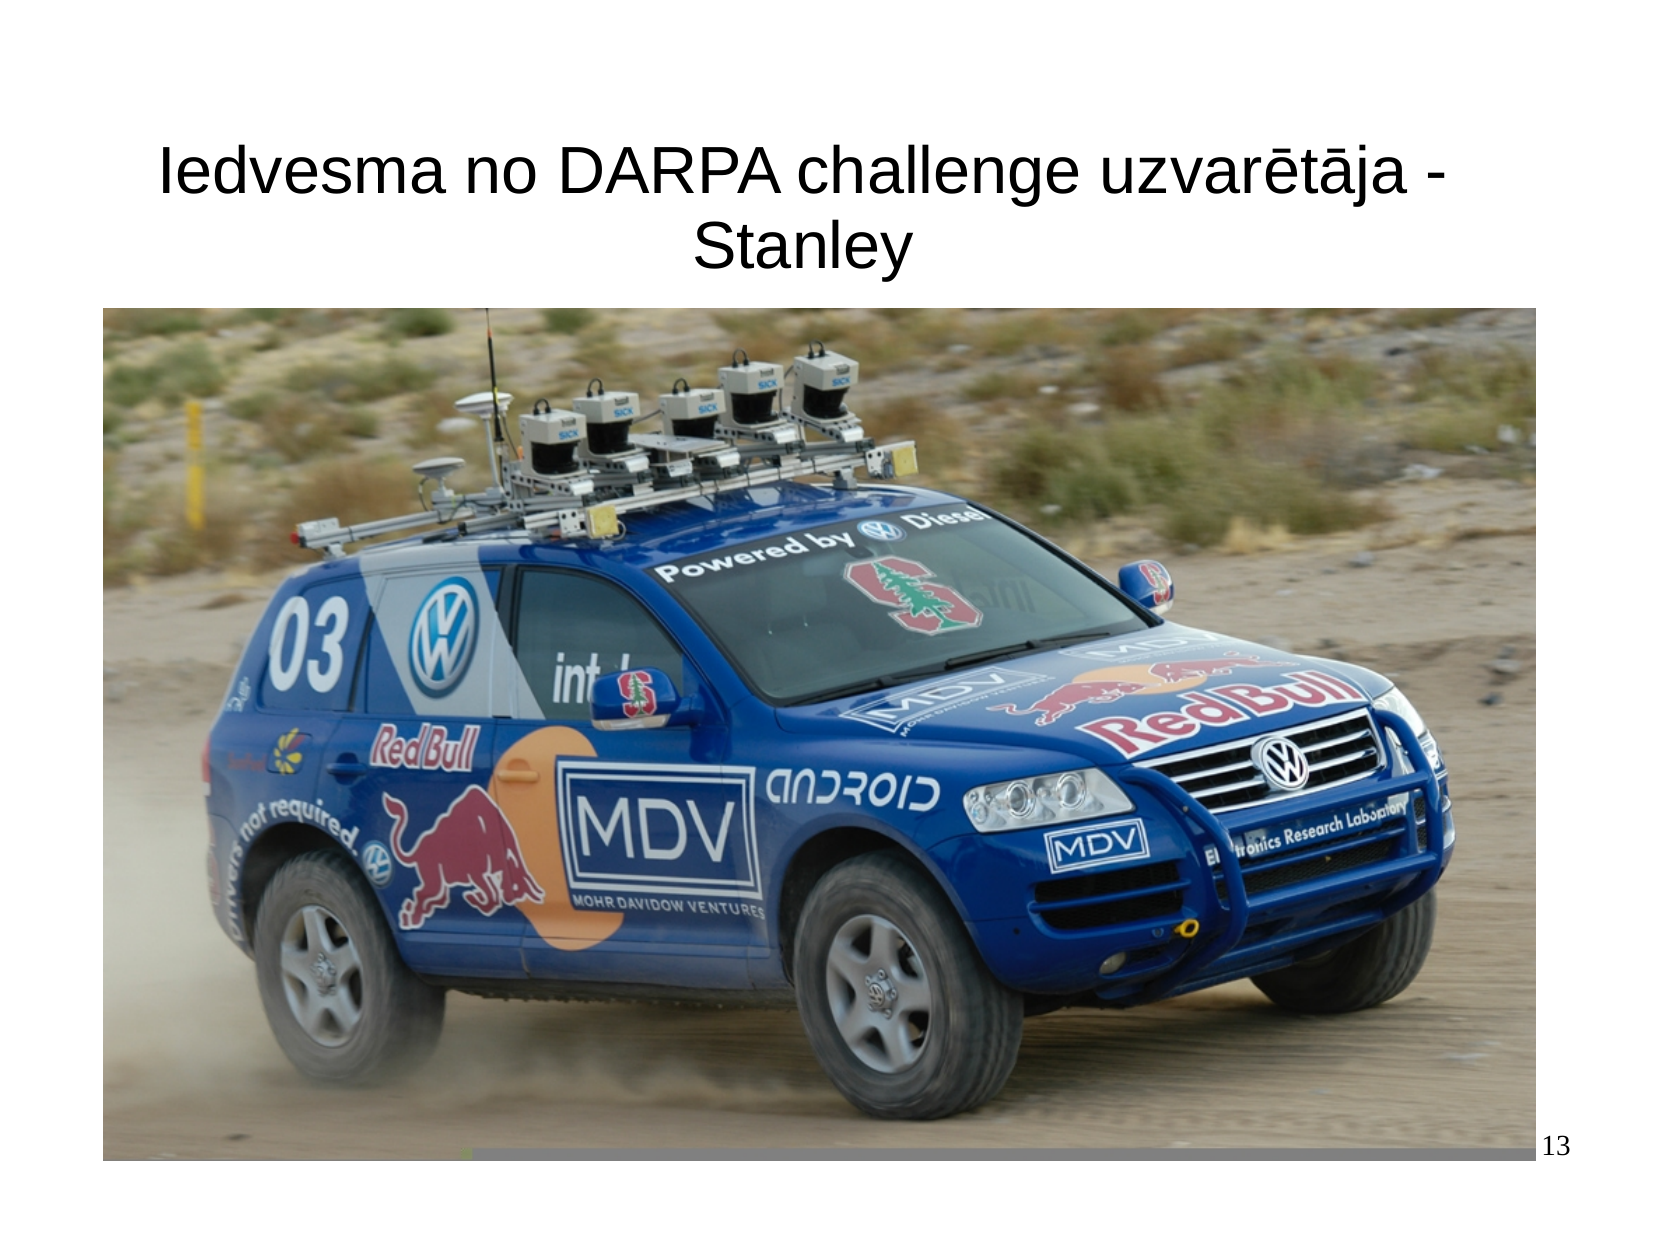

# Iedvesma no DARPA challenge uzvarētāja - Stanley
13